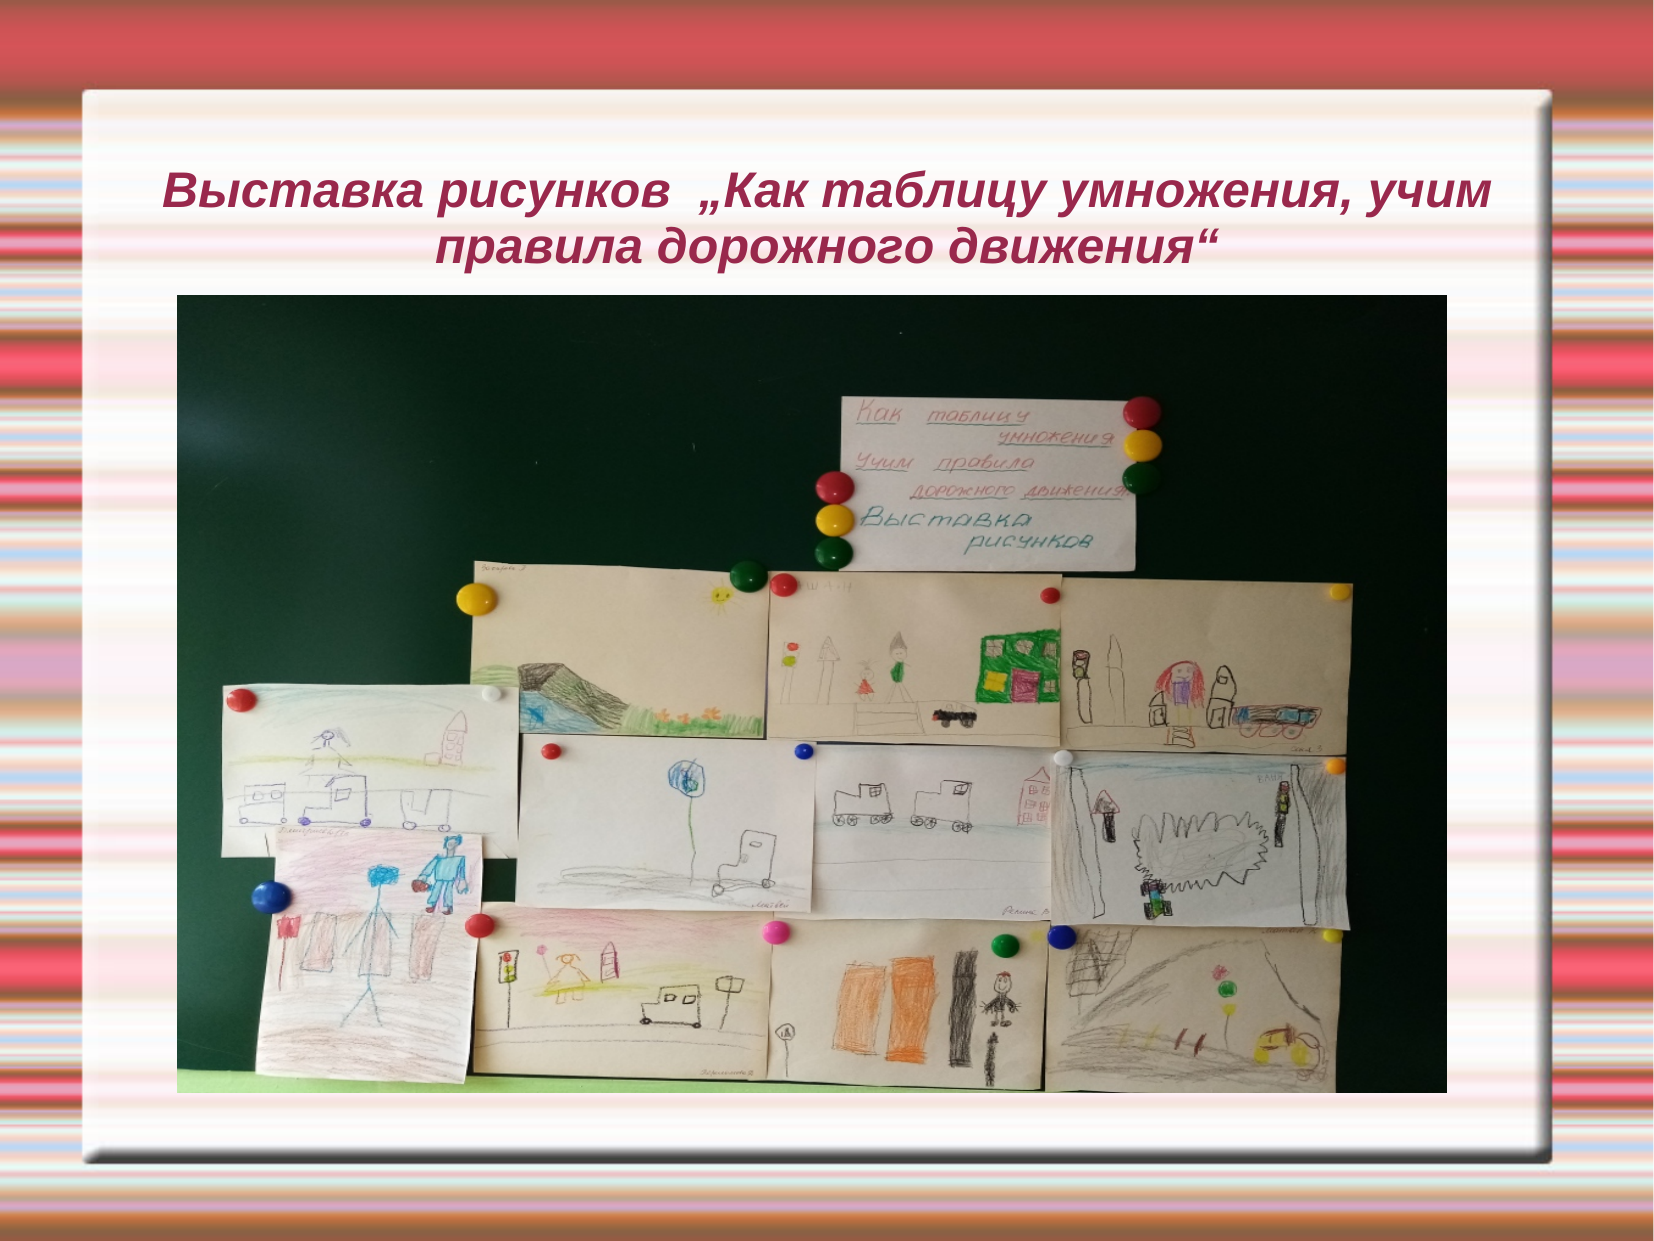

# Выставка рисунков „Как таблицу умножения, учим правила дорожного движения“